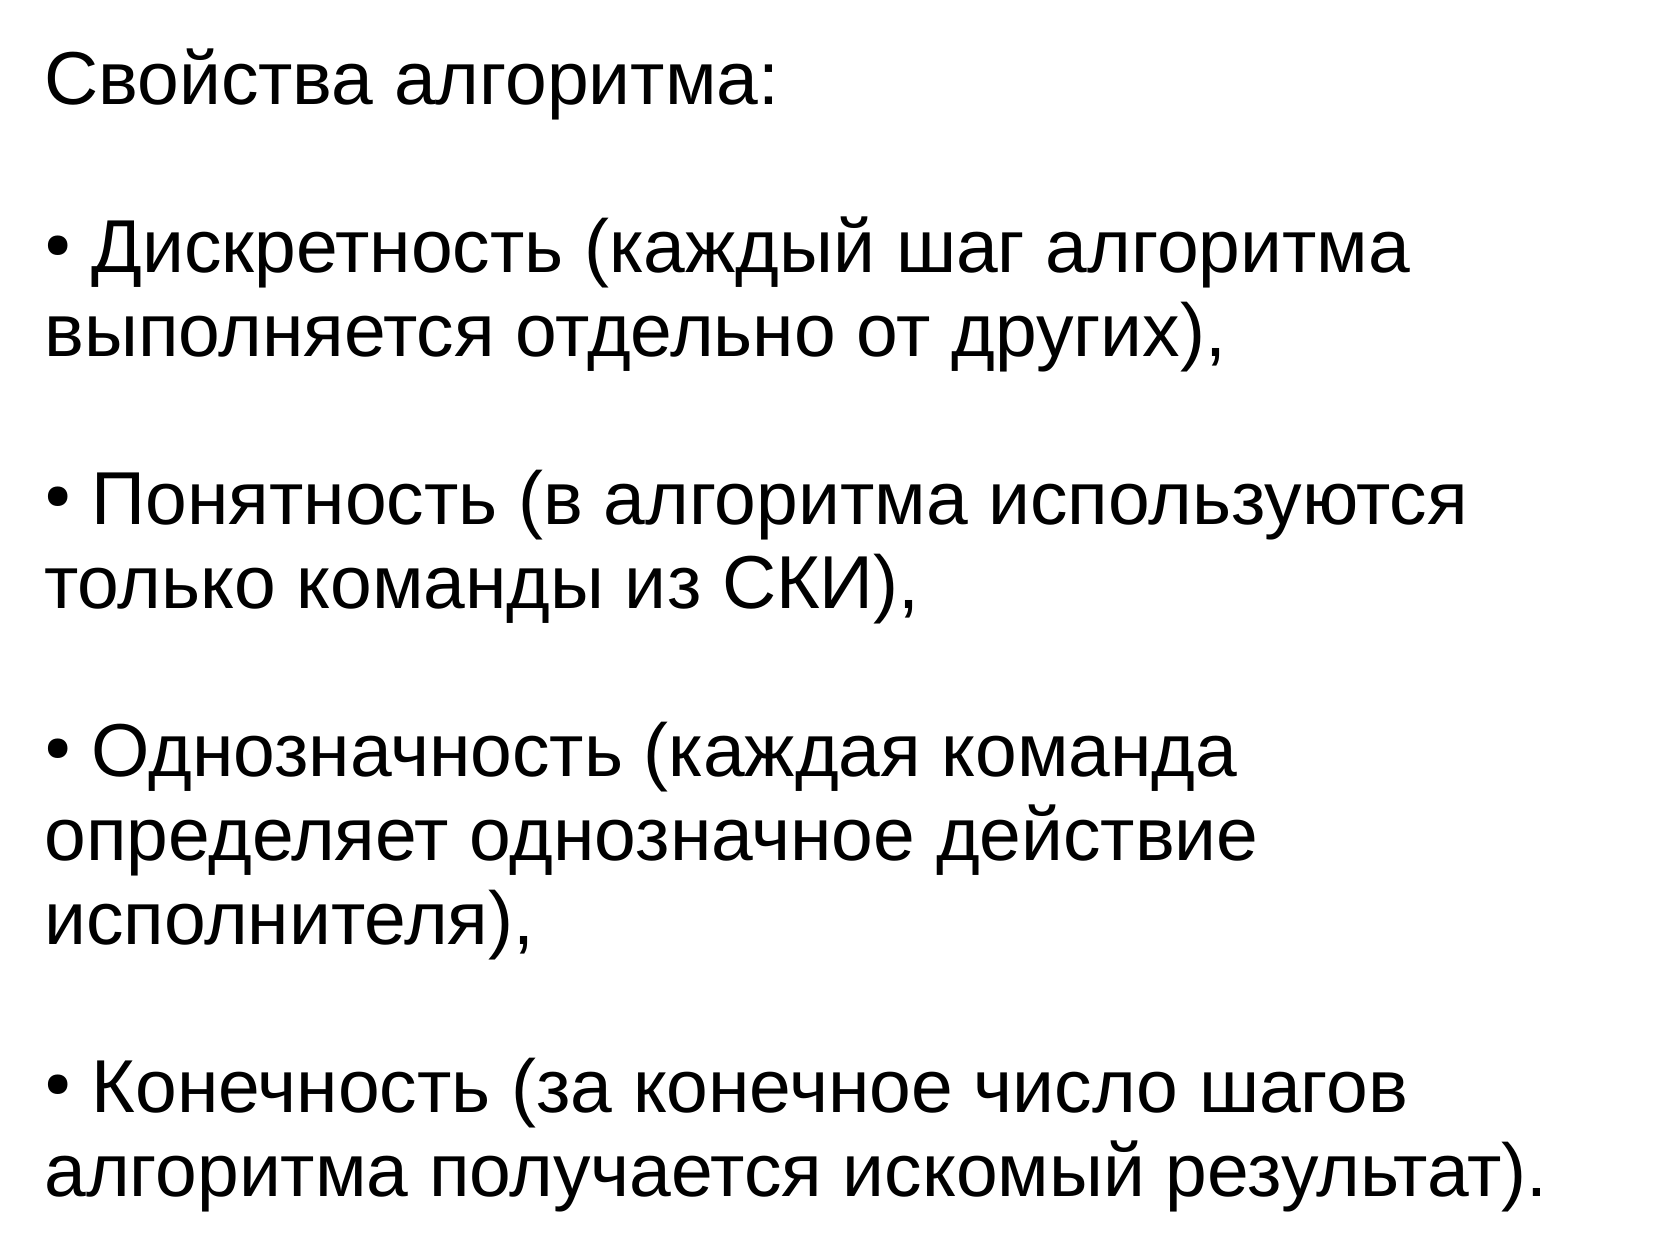

Свойства алгоритма:
 Дискретность (каждый шаг алгоритма выполняется отдельно от других),
 Понятность (в алгоритма используются только команды из СКИ),
 Однозначность (каждая команда определяет однозначное действие исполнителя),
 Конечность (за конечное число шагов алгоритма получается искомый результат).